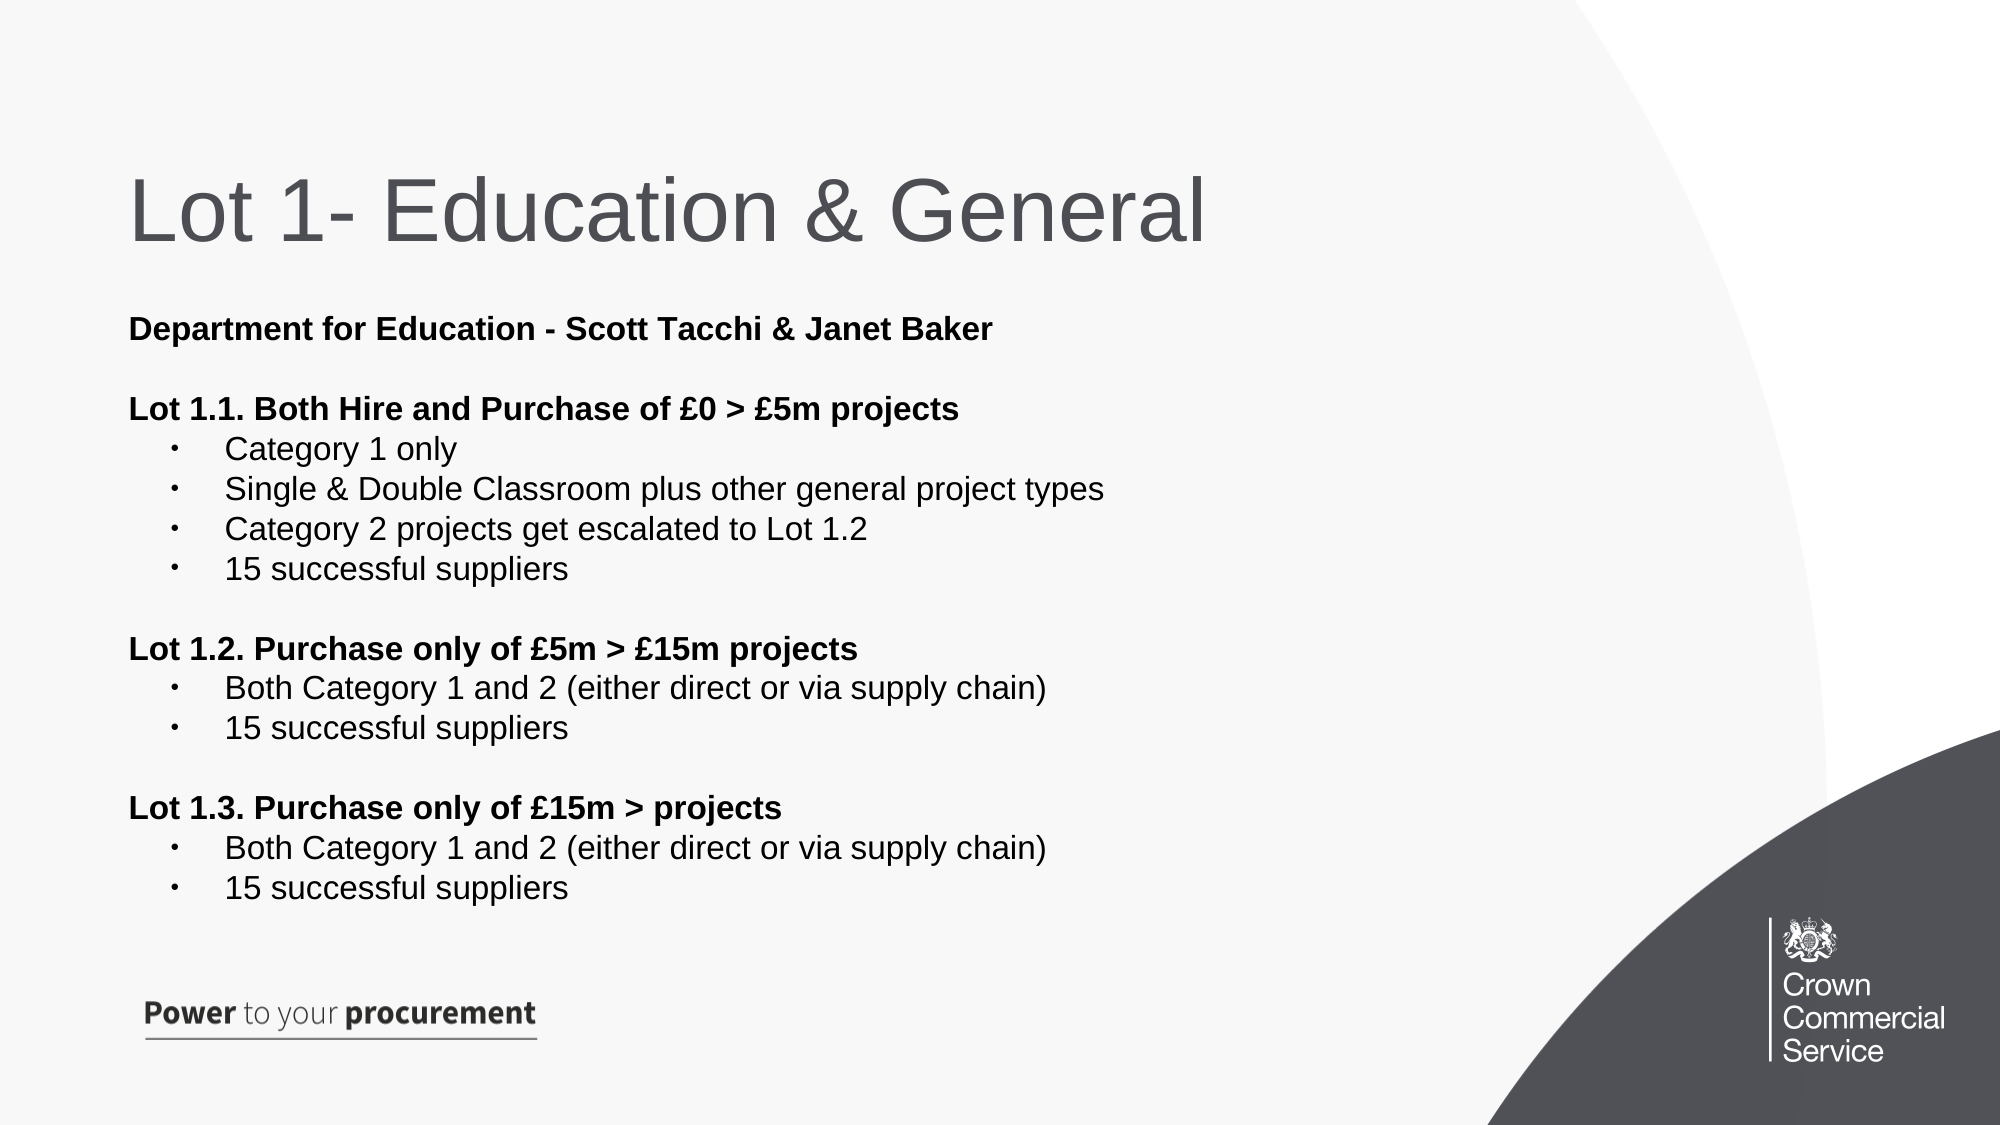

# Lot 1- Education & General
Department for Education - Scott Tacchi & Janet Baker
Lot 1.1. Both Hire and Purchase of £0 > £5m projects
Category 1 only
Single & Double Classroom plus other general project types
Category 2 projects get escalated to Lot 1.2
15 successful suppliers
Lot 1.2. Purchase only of £5m > £15m projects
Both Category 1 and 2 (either direct or via supply chain)
15 successful suppliers
Lot 1.3. Purchase only of £15m > projects
Both Category 1 and 2 (either direct or via supply chain)
15 successful suppliers